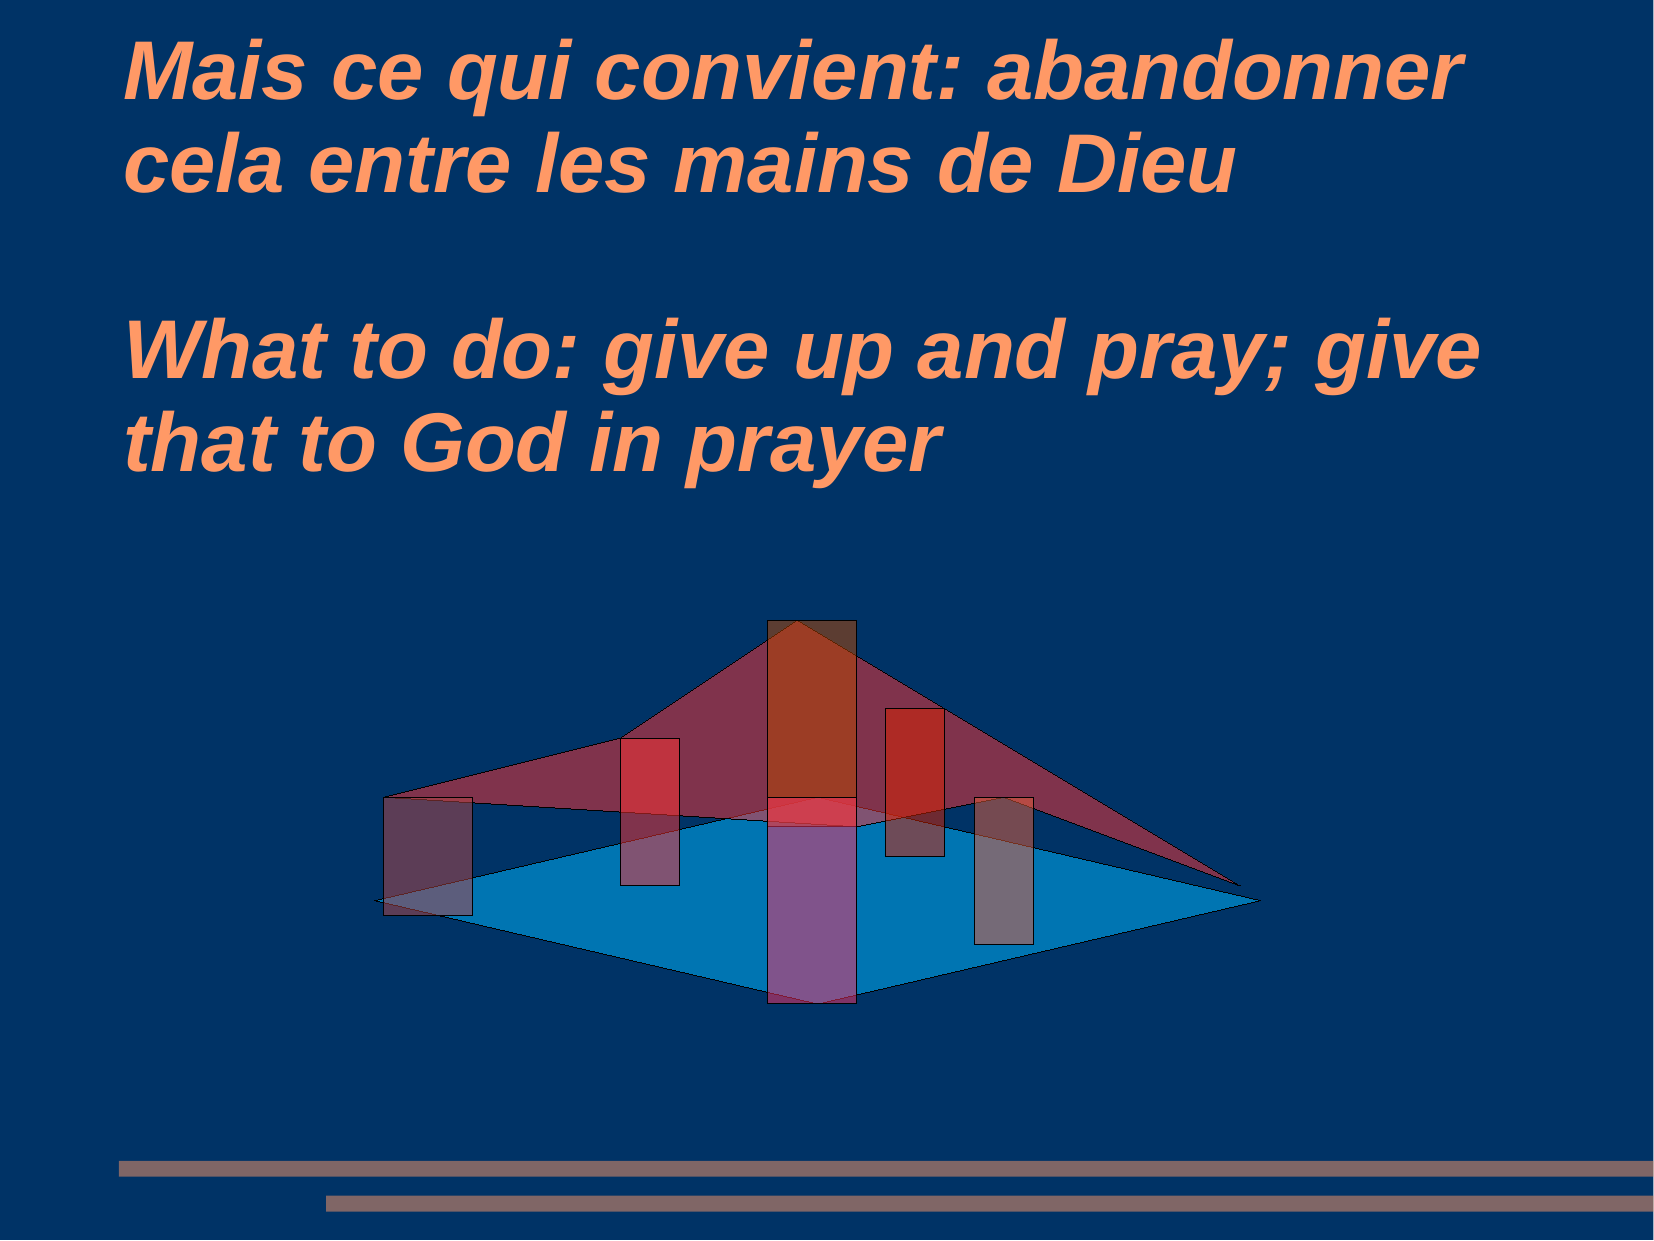

# Mais ce qui convient: abandonner cela entre les mains de Dieu What to do: give up and pray; give that to God in prayer